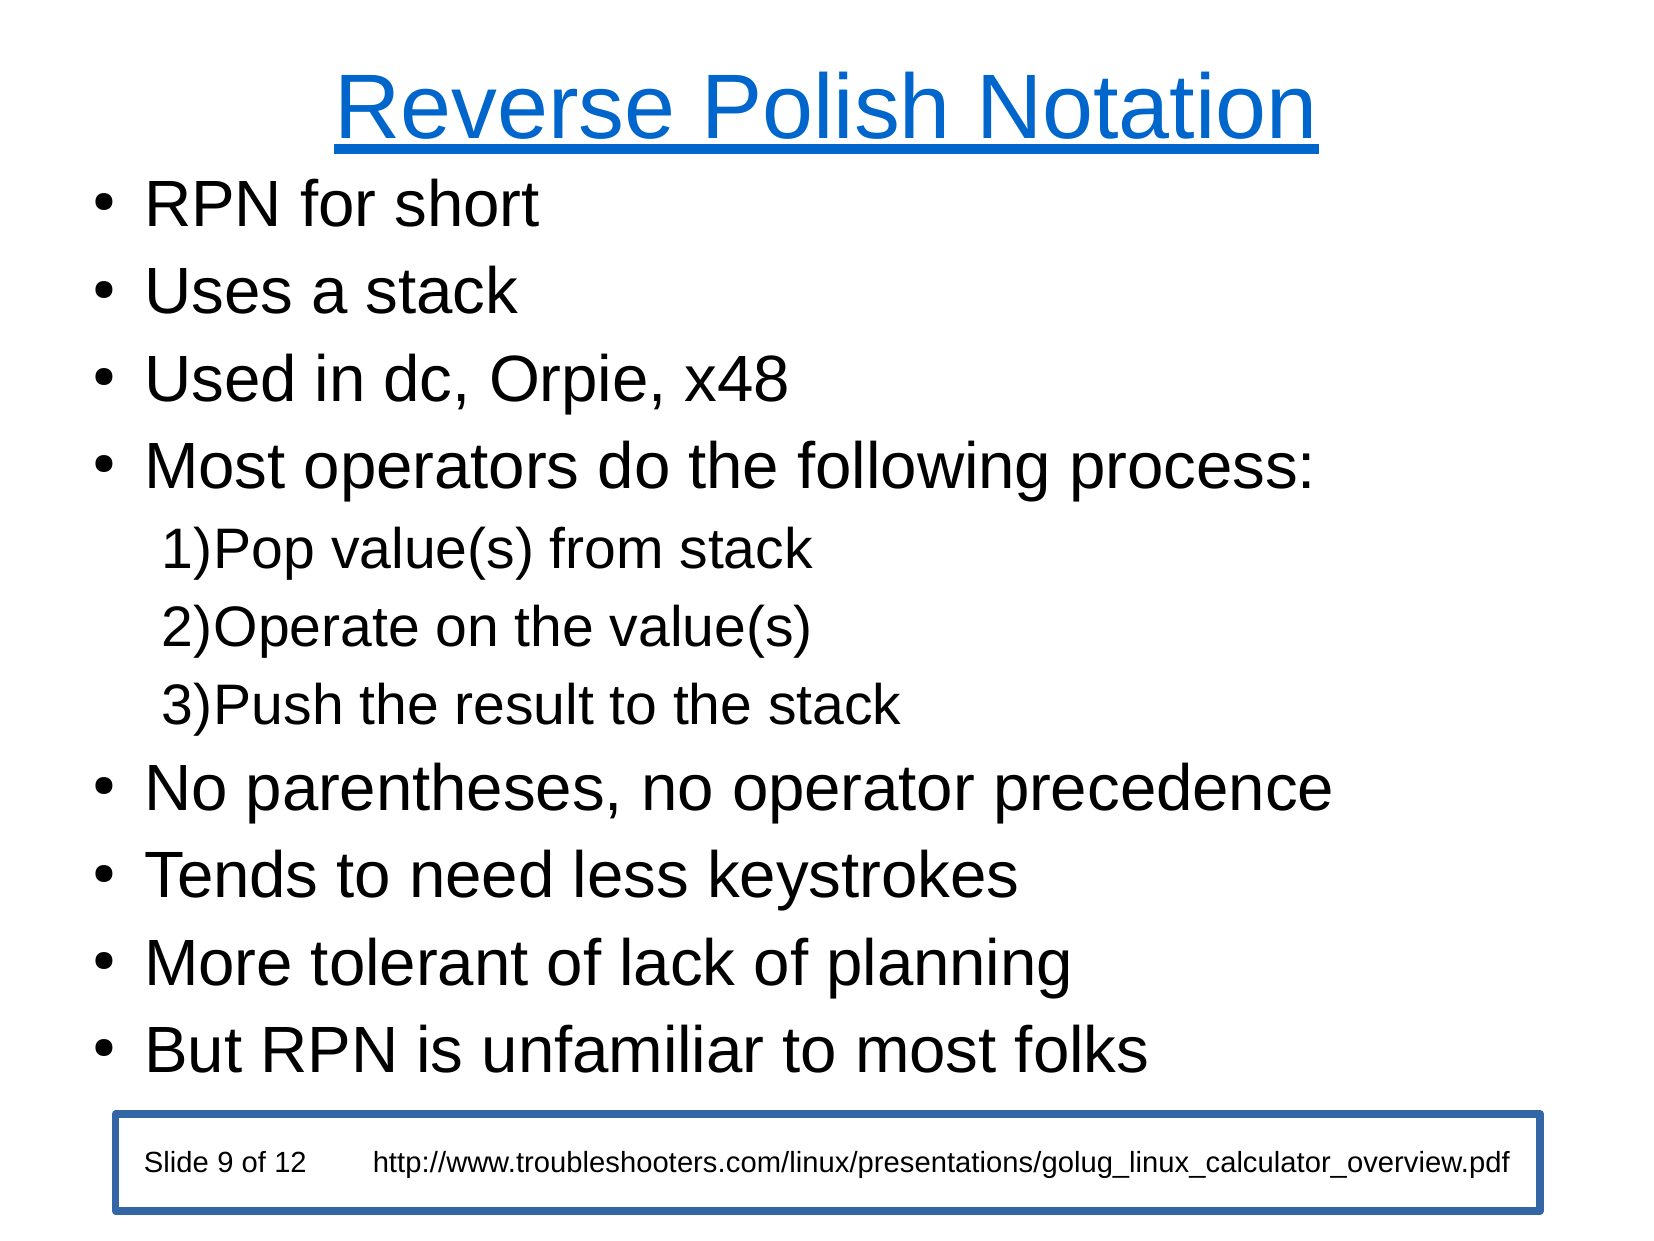

# Reverse Polish Notation
RPN for short
Uses a stack
Used in dc, Orpie, x48
Most operators do the following process:
Pop value(s) from stack
Operate on the value(s)
Push the result to the stack
No parentheses, no operator precedence
Tends to need less keystrokes
More tolerant of lack of planning
But RPN is unfamiliar to most folks
Slide of 12 http://www.troubleshooters.com/linux/presentations/golug_linux_calculator_overview.pdf